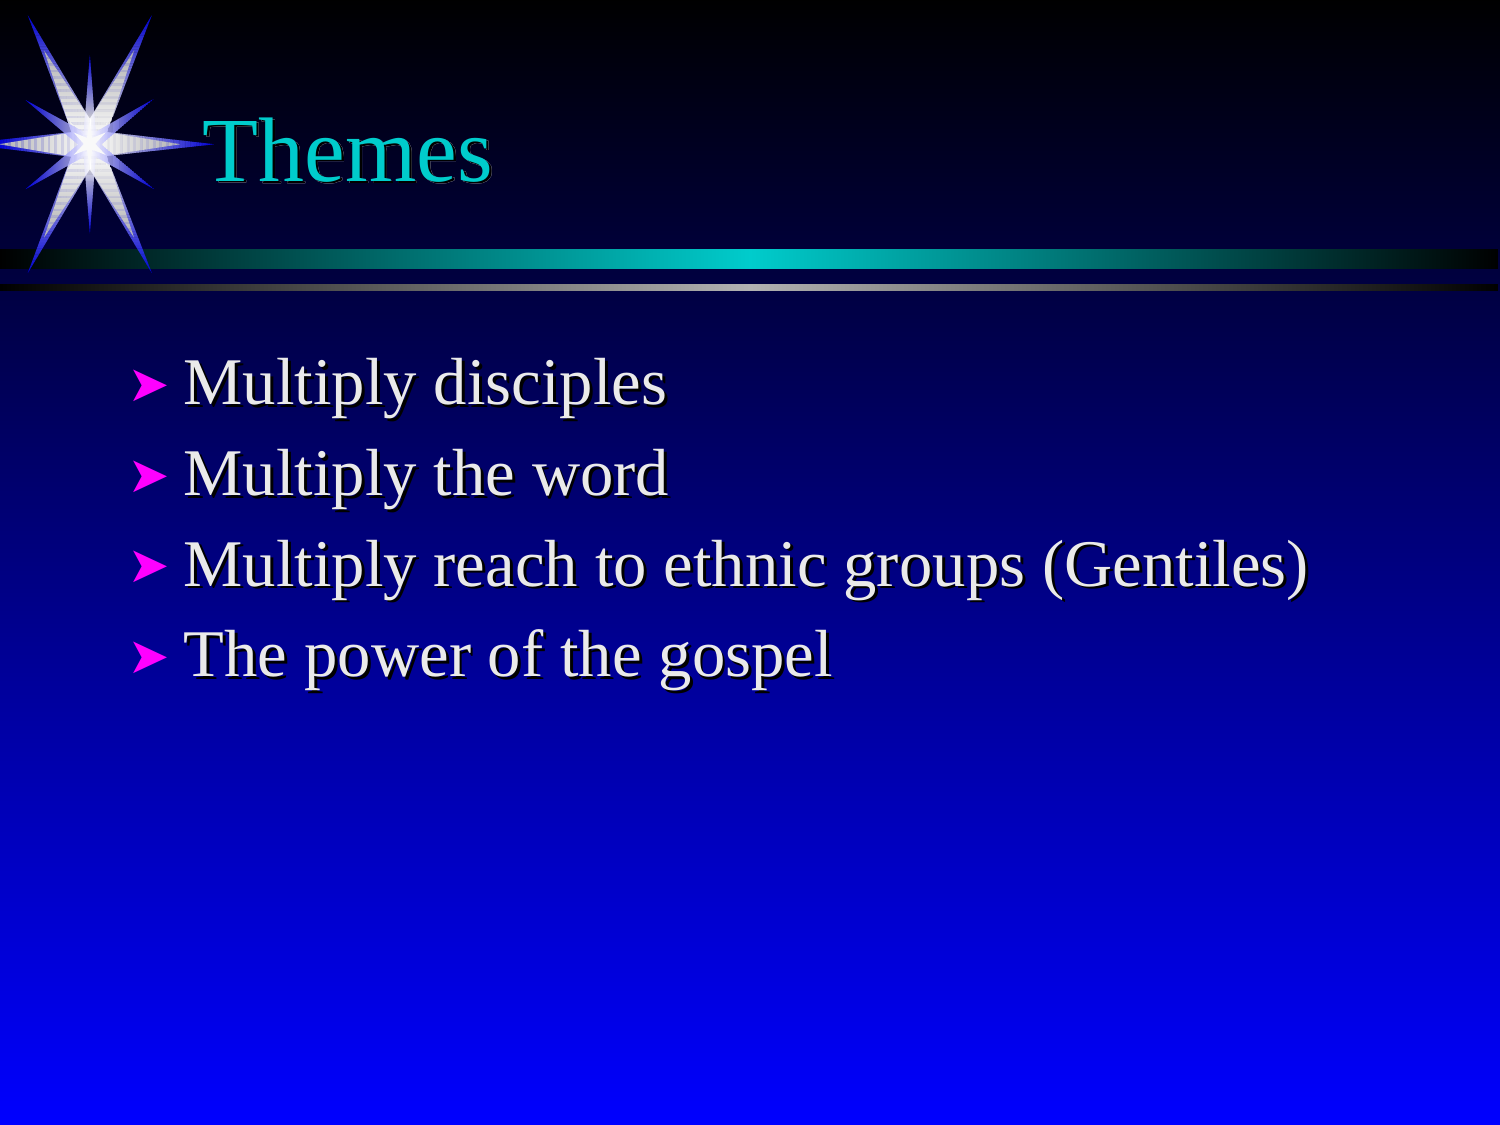

# Themes
Multiply disciples
Multiply the word
Multiply reach to ethnic groups (Gentiles)
The power of the gospel